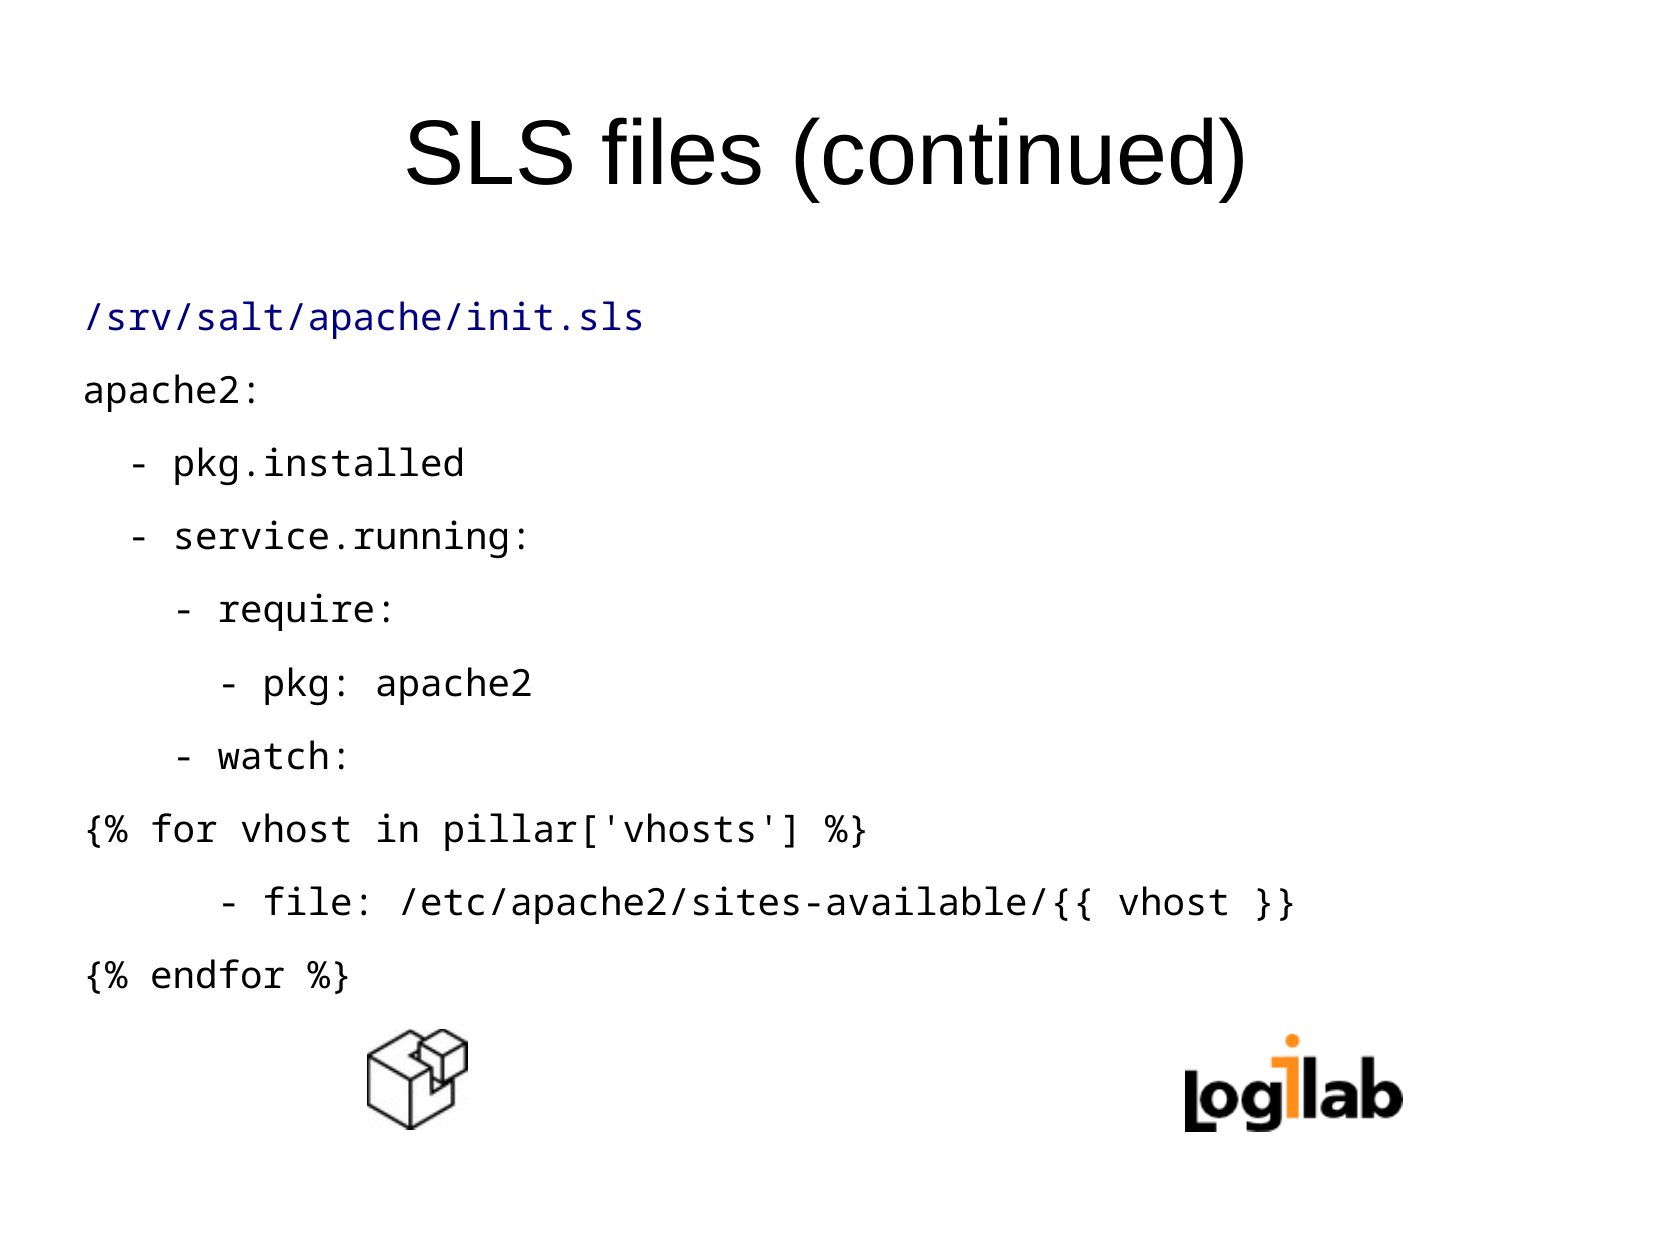

# SLS files (continued)
/srv/salt/apache/init.sls
apache2:
 - pkg.installed
 - service.running:
 - require:
 - pkg: apache2
 - watch:
{% for vhost in pillar['vhosts'] %}
 - file: /etc/apache2/sites-available/{{ vhost }}
{% endfor %}